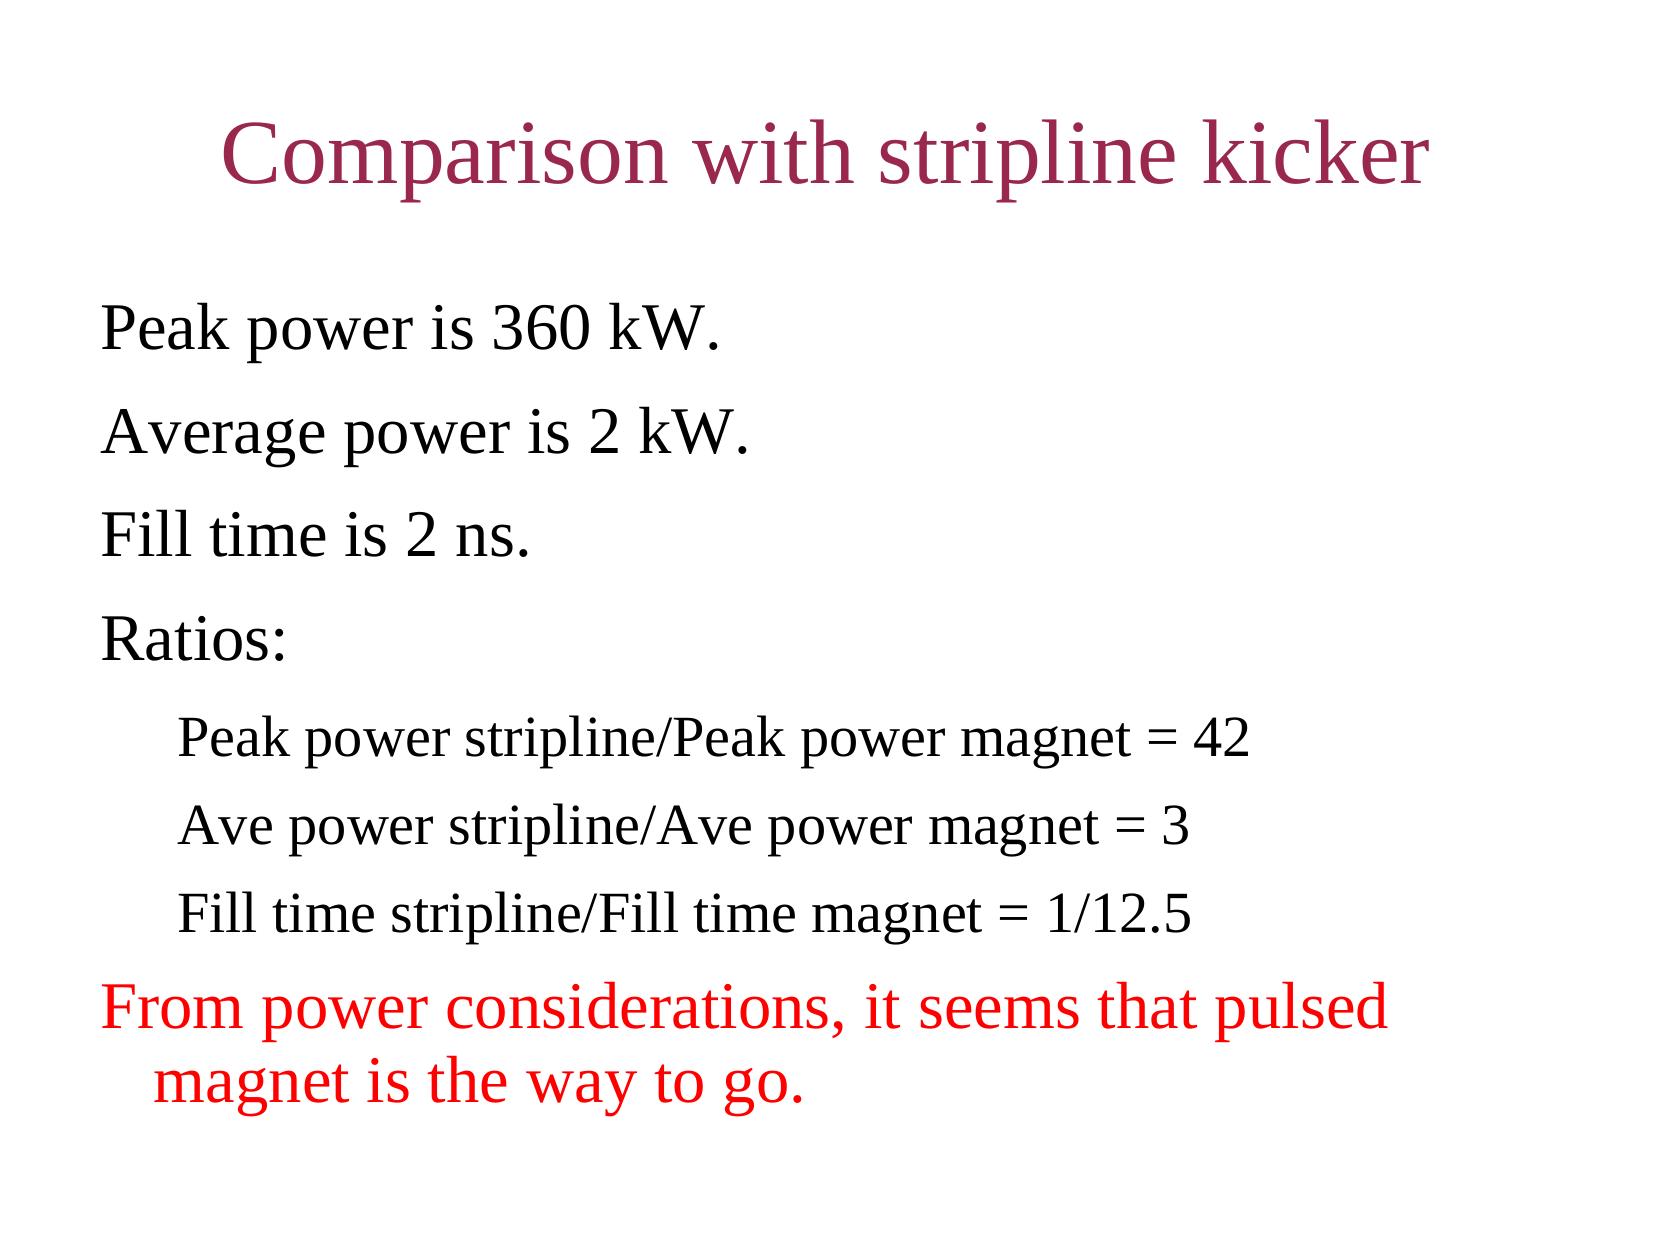

# Comparison with stripline kicker
Peak power is 360 kW.
Average power is 2 kW.
Fill time is 2 ns.
Ratios:
Peak power stripline/Peak power magnet = 42
Ave power stripline/Ave power magnet = 3
Fill time stripline/Fill time magnet = 1/12.5
From power considerations, it seems that pulsed magnet is the way to go.